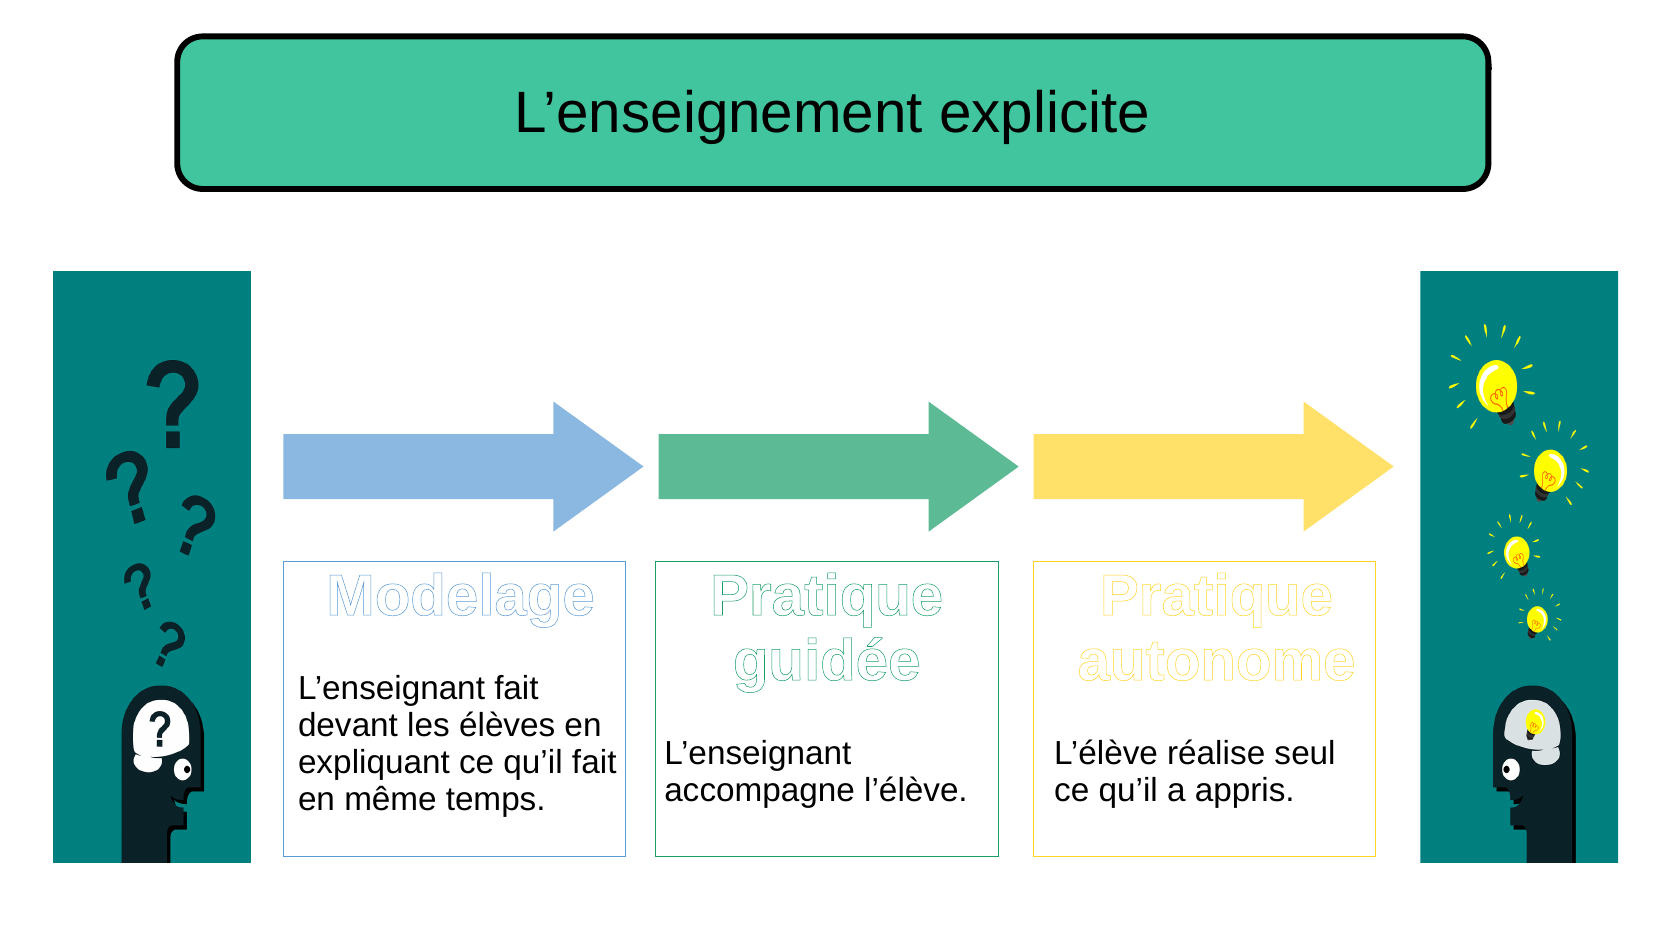

L’enseignement explicite
Modelage
L’enseignant fait devant les élèves en expliquant ce qu’il fait en même temps.
Pratique guidée
L’enseignant accompagne l’élève.
Pratique autonome
L’élève réalise seul ce qu’il a appris.